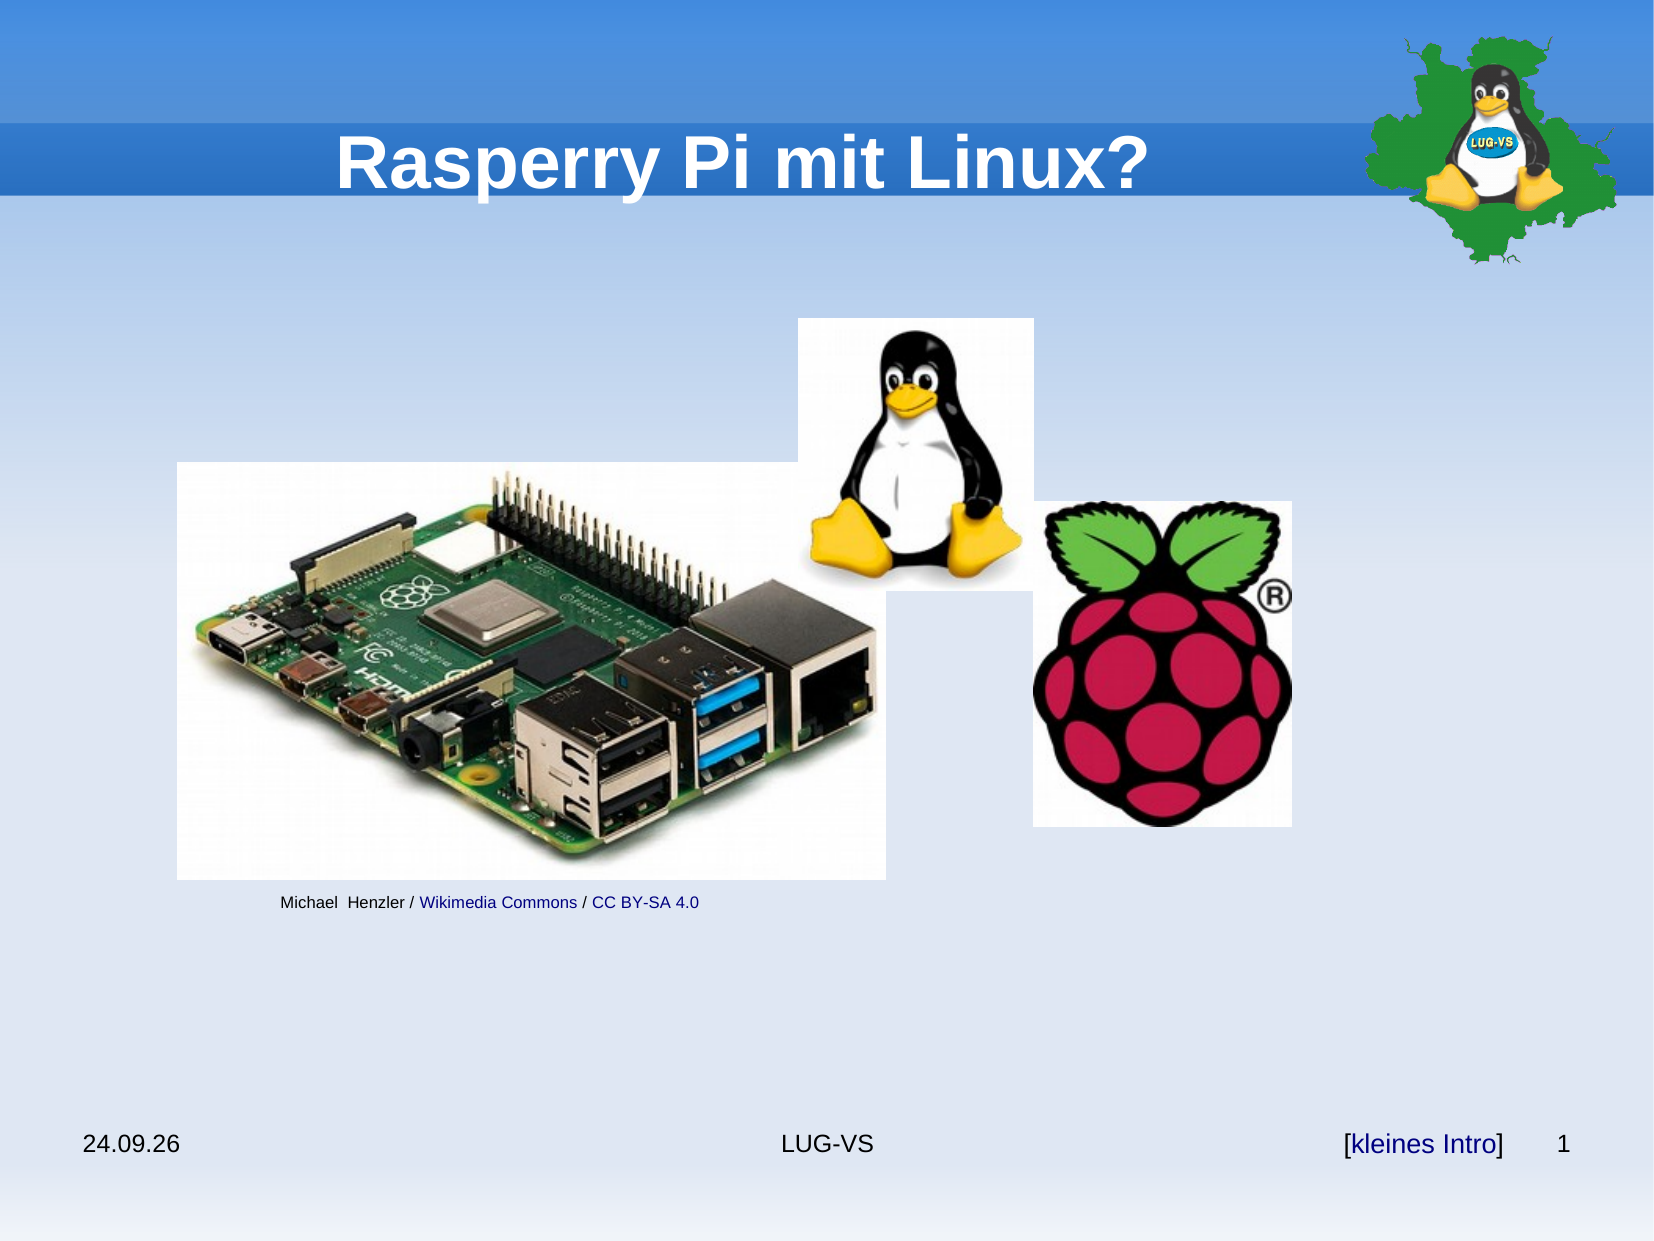

# Rasperry Pi mit Linux?
Michael Henzler / Wikimedia Commons / CC BY-SA 4.0
[kleines Intro]
LUG-VS
1